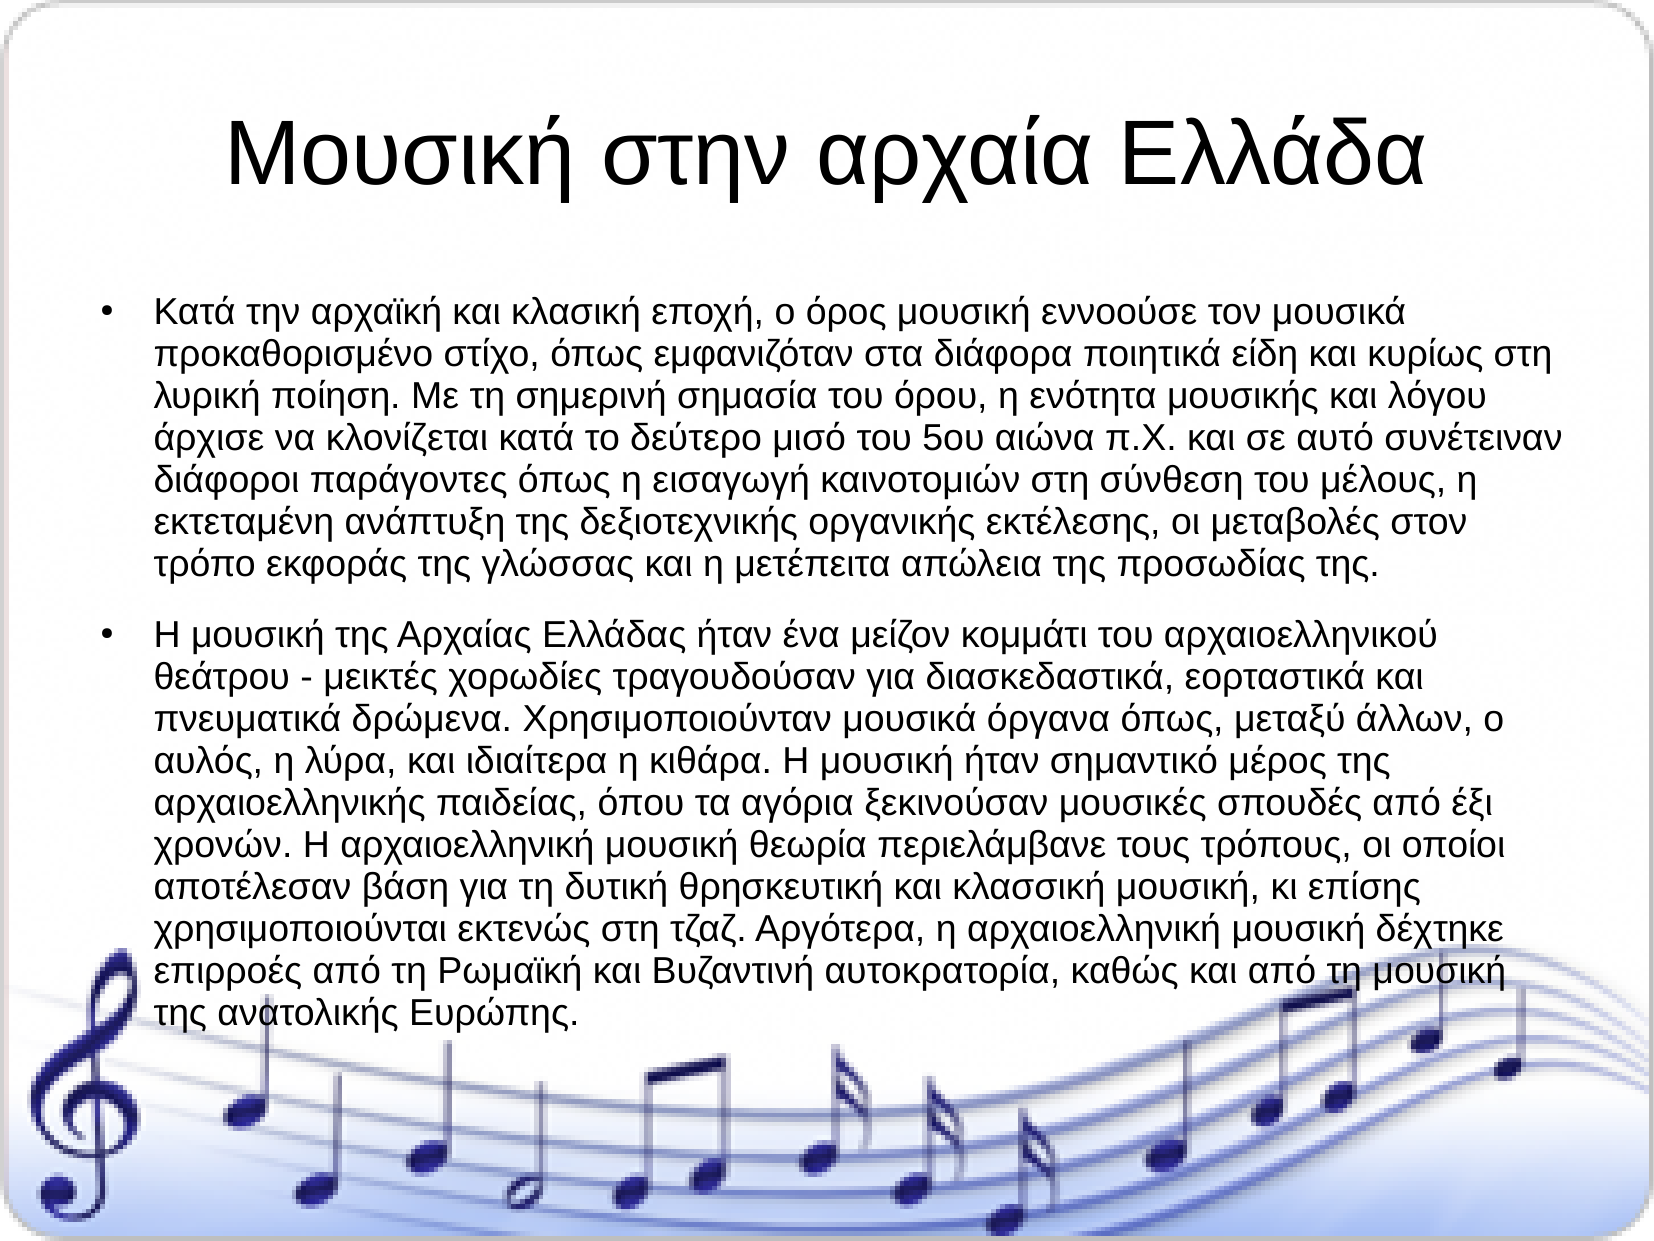

# Μουσική στην αρχαία Ελλάδα
Κατά την αρχαϊκή και κλασική εποχή, ο όρος μουσική εννοούσε τον μουσικά προκαθορισμένο στίχο, όπως εμφανιζόταν στα διάφορα ποιητικά είδη και κυρίως στη λυρική ποίηση. Με τη σημερινή σημασία του όρου, η ενότητα μουσικής και λόγου άρχισε να κλονίζεται κατά το δεύτερο μισό του 5ου αιώνα π.Χ. και σε αυτό συνέτειναν διάφοροι παράγοντες όπως η εισαγωγή καινοτομιών στη σύνθεση του μέλους, η εκτεταμένη ανάπτυξη της δεξιοτεχνικής οργανικής εκτέλεσης, οι μεταβολές στον τρόπο εκφοράς της γλώσσας και η μετέπειτα απώλεια της προσωδίας της.
Η μουσική της Αρχαίας Ελλάδας ήταν ένα μείζον κομμάτι του αρχαιοελληνικού θεάτρου - μεικτές χορωδίες τραγουδούσαν για διασκεδαστικά, εορταστικά και πνευματικά δρώμενα. Χρησιμοποιούνταν μουσικά όργανα όπως, μεταξύ άλλων, ο αυλός, η λύρα, και ιδιαίτερα η κιθάρα. Η μουσική ήταν σημαντικό μέρος της αρχαιοελληνικής παιδείας, όπου τα αγόρια ξεκινούσαν μουσικές σπουδές από έξι χρονών. Η αρχαιοελληνική μουσική θεωρία περιελάμβανε τους τρόπους, οι οποίοι αποτέλεσαν βάση για τη δυτική θρησκευτική και κλασσική μουσική, κι επίσης χρησιμοποιούνται εκτενώς στη τζαζ. Αργότερα, η αρχαιοελληνική μουσική δέχτηκε επιρροές από τη Ρωμαϊκή και Βυζαντινή αυτοκρατορία, καθώς και από τη μουσική της ανατολικής Ευρώπης.